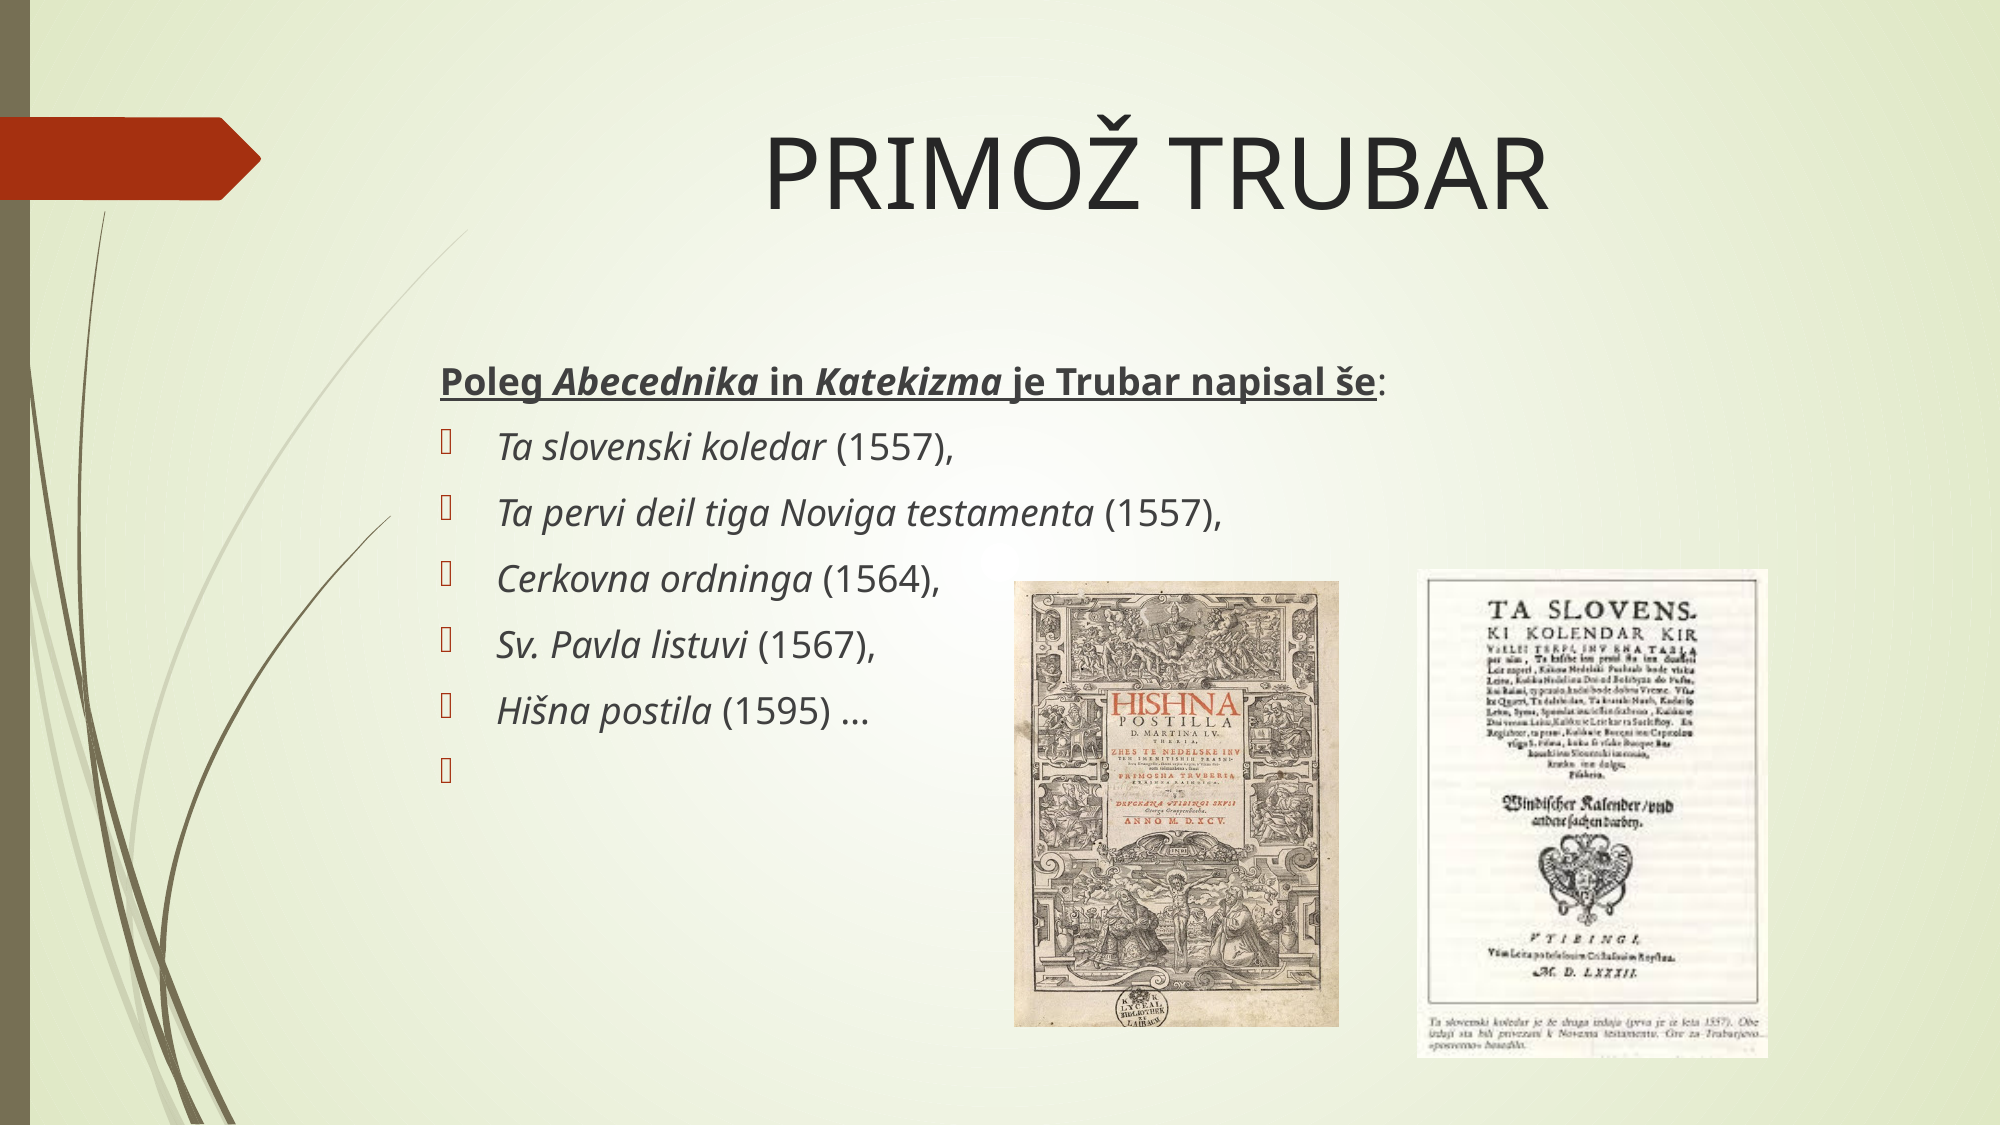

# PRIMOŽ TRUBAR
Poleg Abecednika in Katekizma je Trubar napisal še:
Ta slovenski koledar (1557),
Ta pervi deil tiga Noviga testamenta (1557),
Cerkovna ordninga (1564),
Sv. Pavla listuvi (1567),
Hišna postila (1595) …